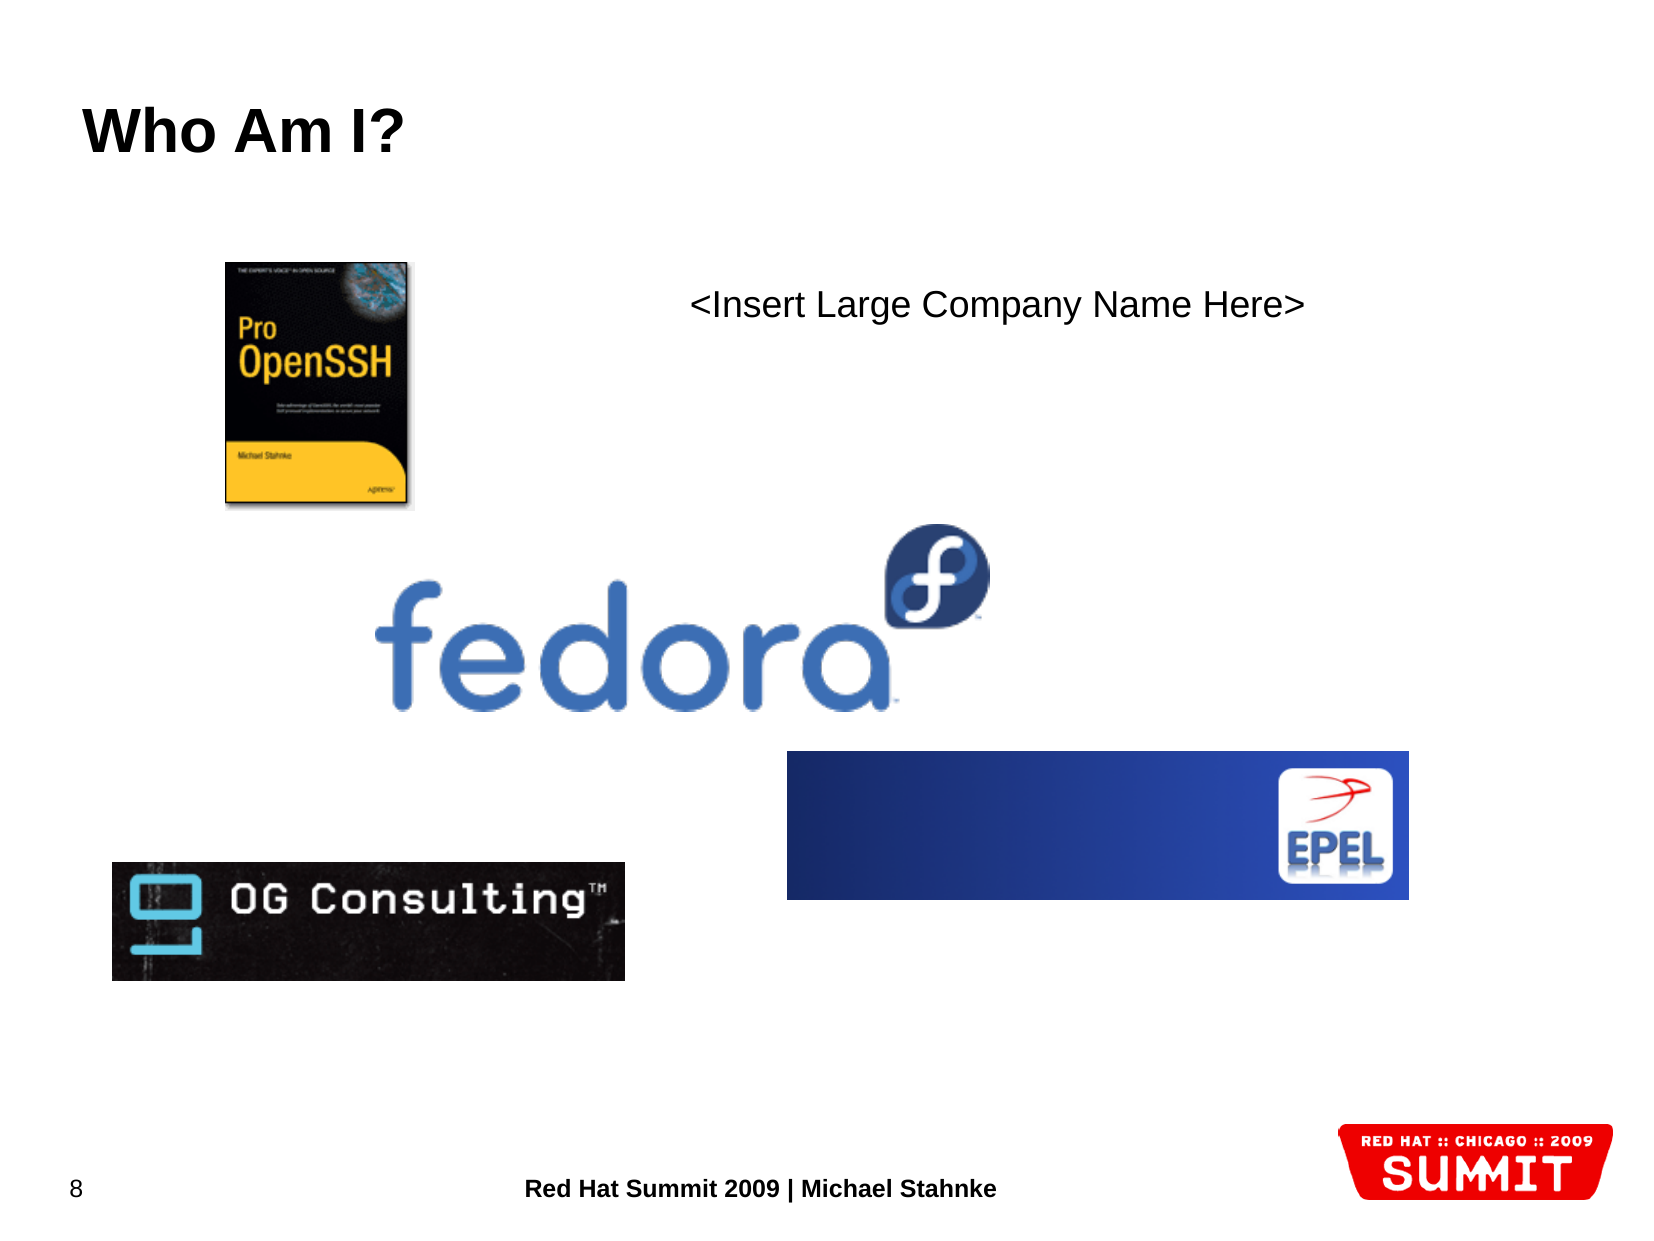

# Who Am I?
<Insert Large Company Name Here>